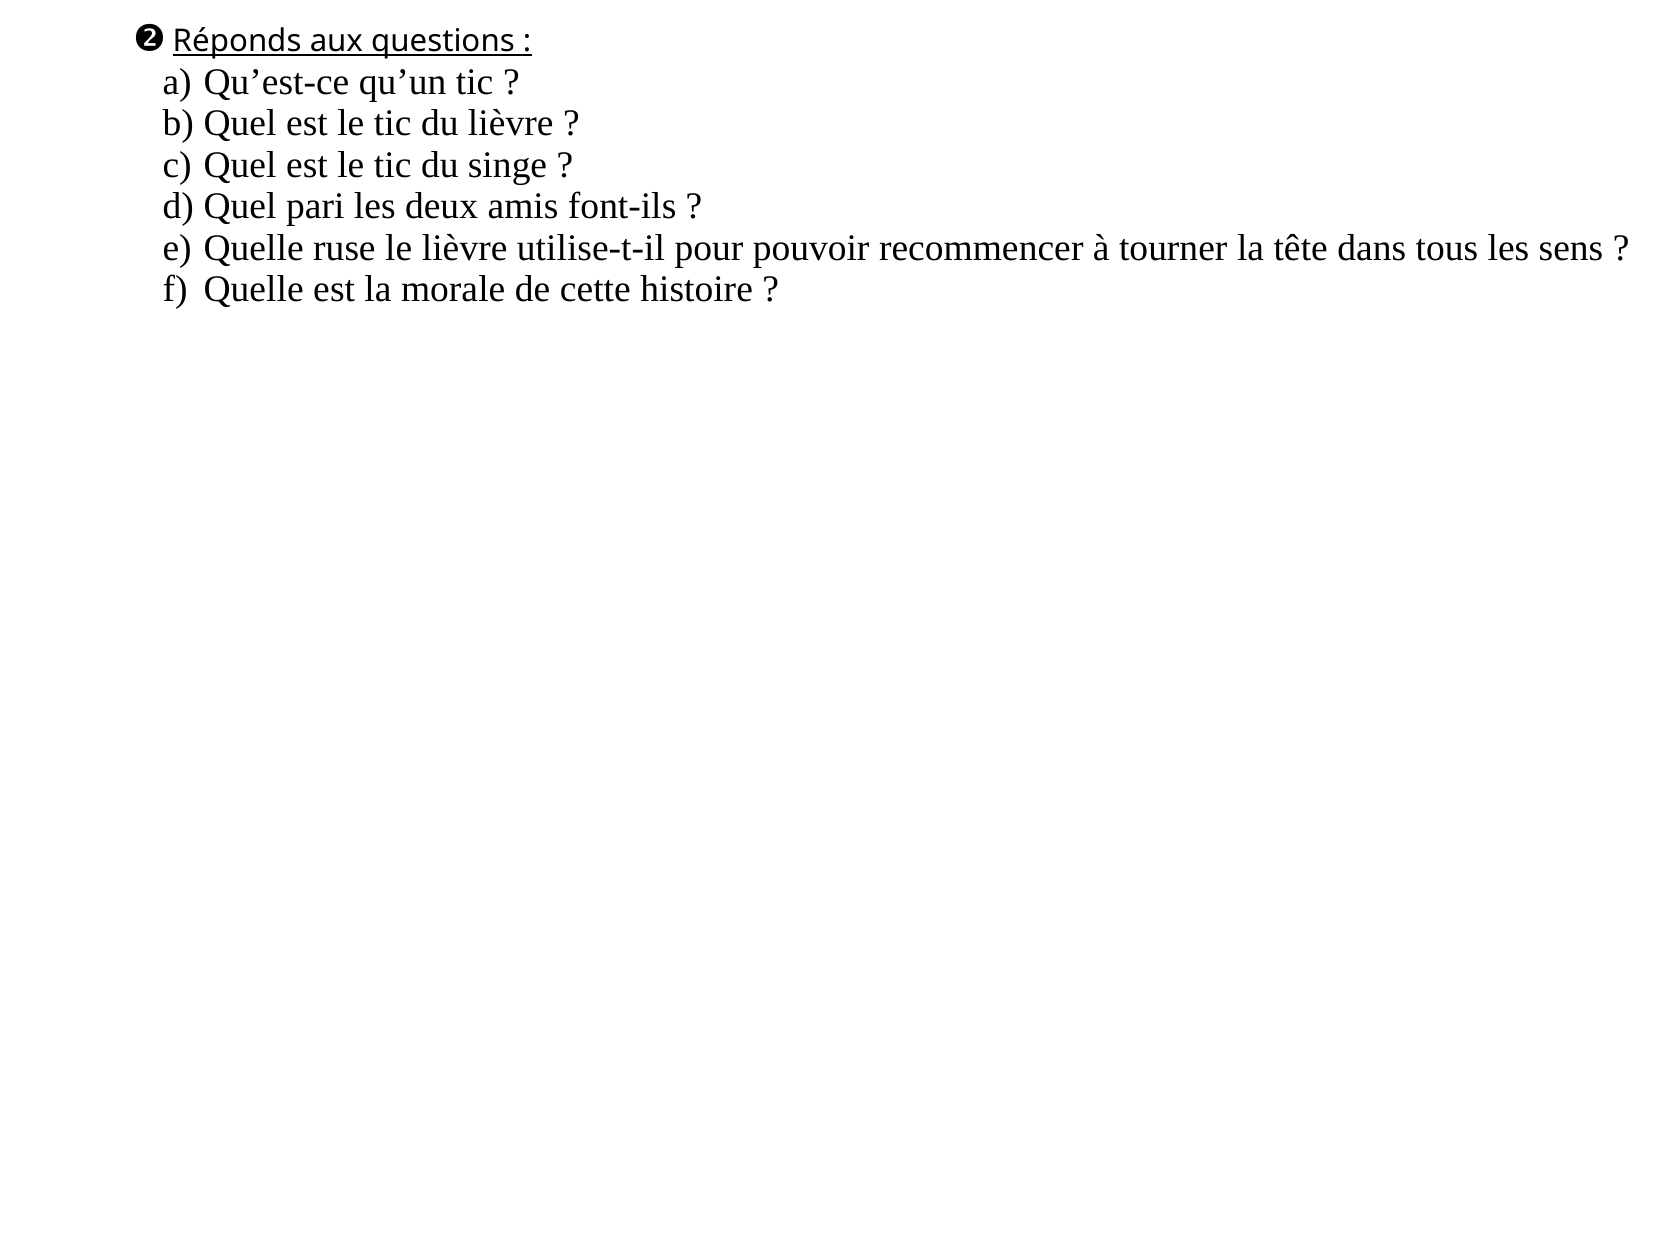

v Réponds aux questions :
a)	Qu’est-ce qu’un tic ?
b)	Quel est le tic du lièvre ?
c)	Quel est le tic du singe ?
d)	Quel pari les deux amis font-ils ?
e)	Quelle ruse le lièvre utilise-t-il pour pouvoir recommencer à tourner la tête dans tous les sens ?
f)	Quelle est la morale de cette histoire ?